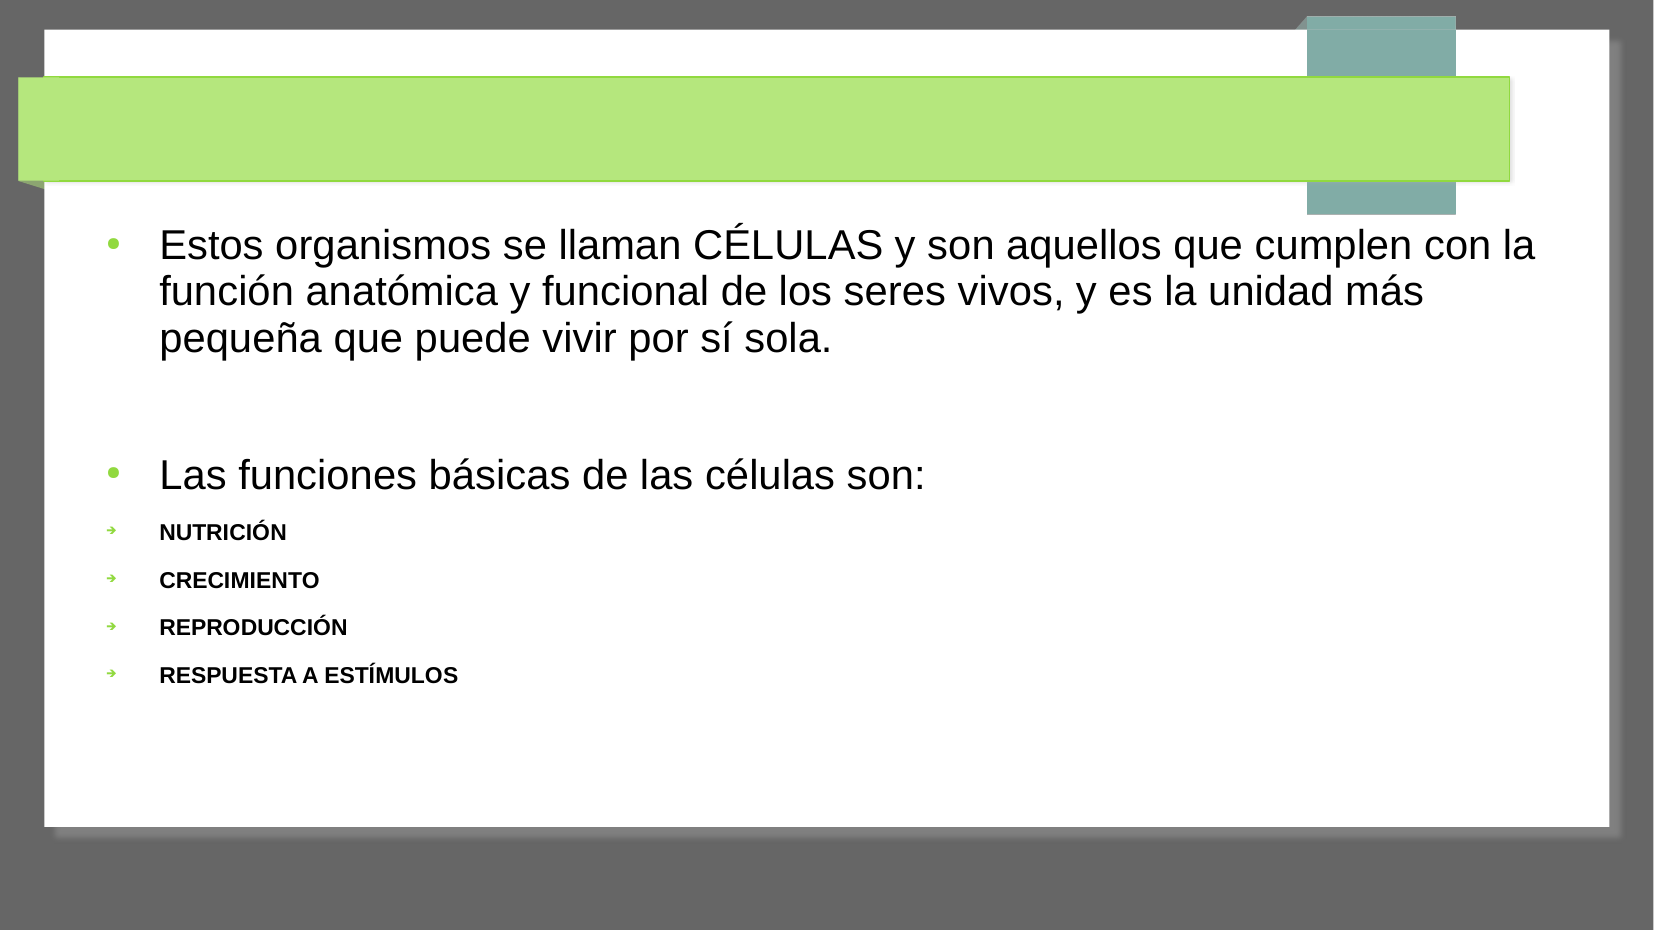

#
Estos organismos se llaman CÉLULAS y son aquellos que cumplen con la función anatómica y funcional de los seres vivos, y es la unidad más pequeña que puede vivir por sí sola.
Las funciones básicas de las células son:
NUTRICIÓN
CRECIMIENTO
REPRODUCCIÓN
RESPUESTA A ESTÍMULOS